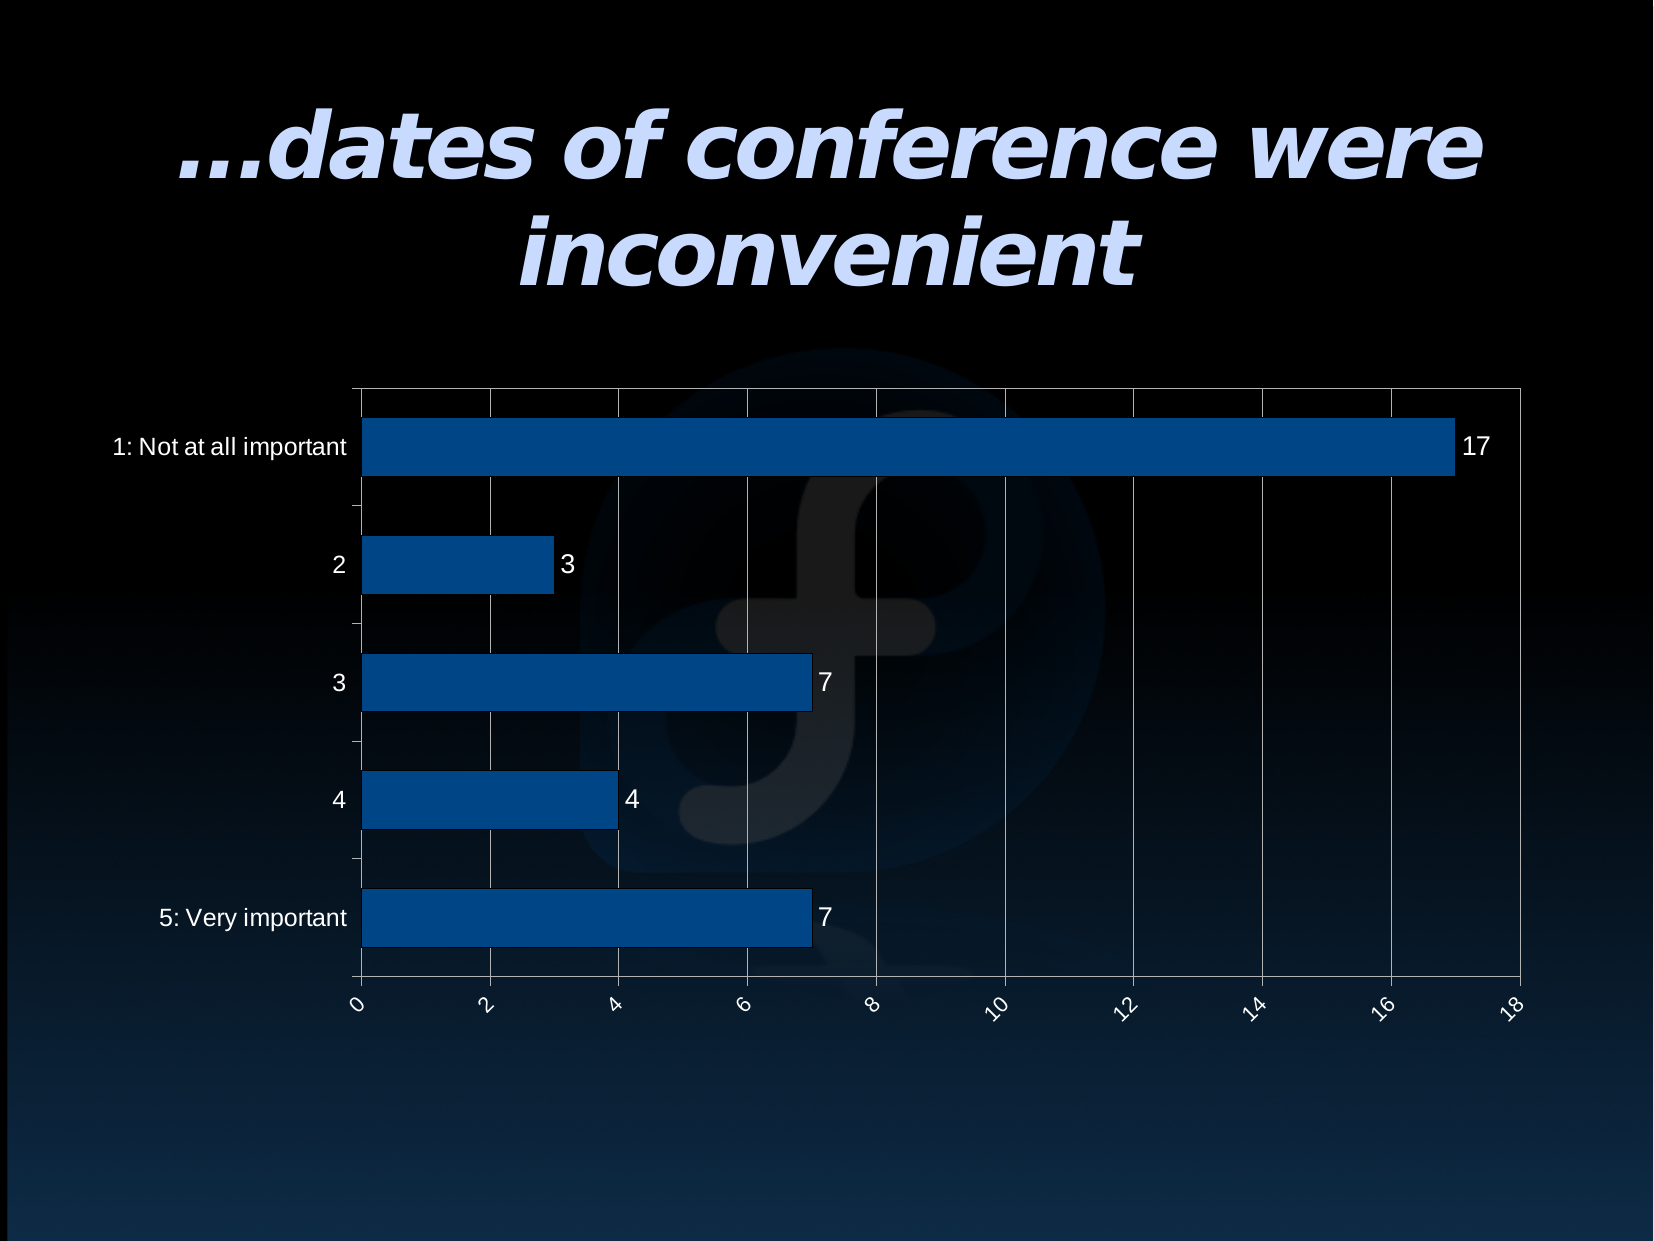

# ...dates of conference were inconvenient
### Chart
| Category | 119 Total Respondents |
|---|---|
| 1: Not at all important | 17.0 |
| 2 | 3.0 |
| 3 | 7.0 |
| 4 | 4.0 |
| 5: Very important | 7.0 |